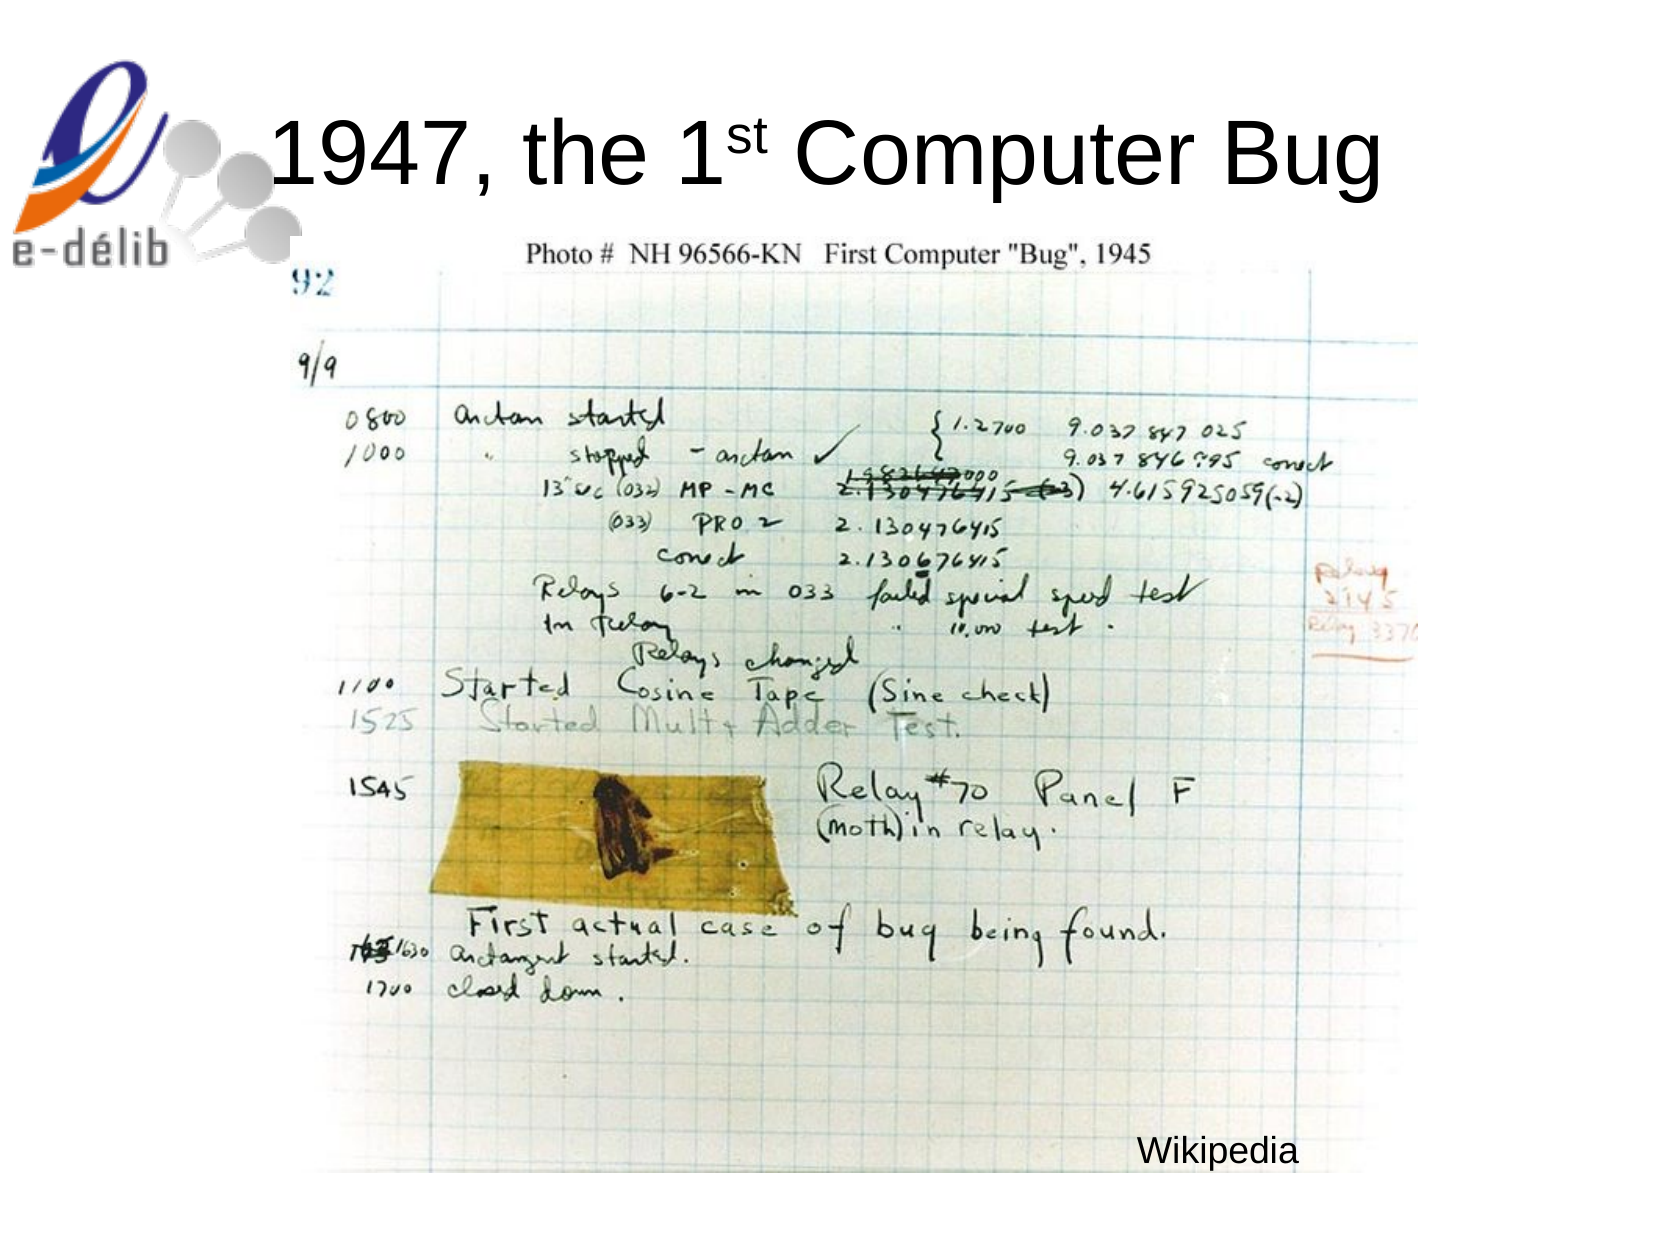

# 1947, the 1st Computer Bug
Wikipedia